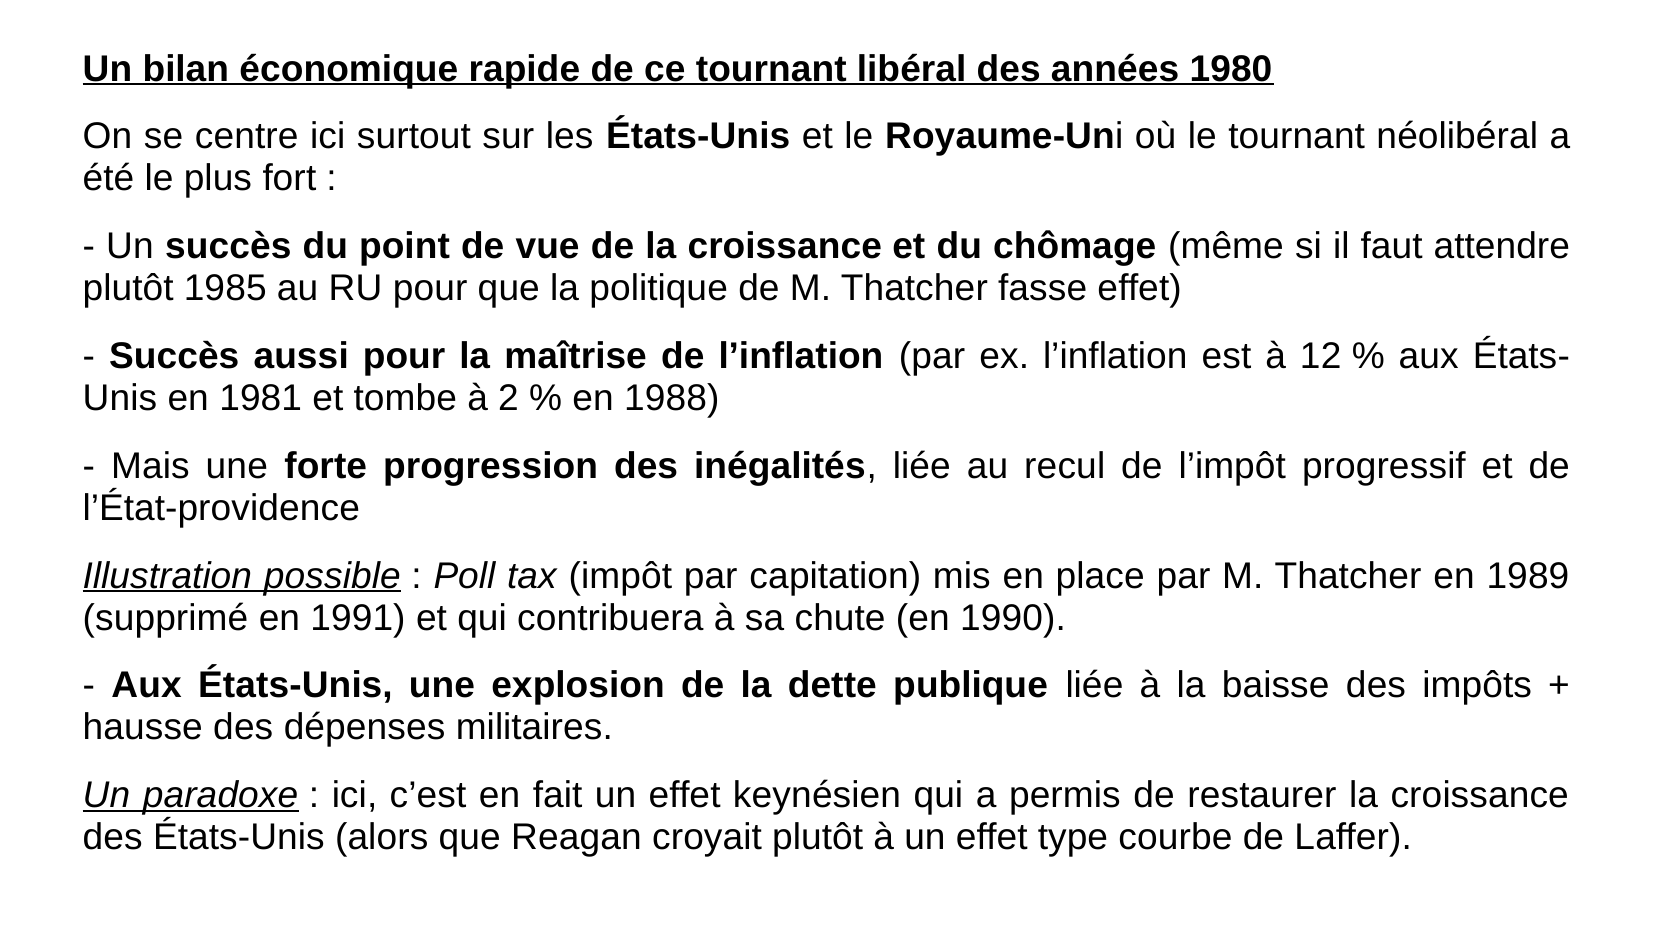

# Un bilan économique rapide de ce tournant libéral des années 1980
On se centre ici surtout sur les États-Unis et le Royaume-Uni où le tournant néolibéral a été le plus fort :
- Un succès du point de vue de la croissance et du chômage (même si il faut attendre plutôt 1985 au RU pour que la politique de M. Thatcher fasse effet)
- Succès aussi pour la maîtrise de l’inflation (par ex. l’inflation est à 12 % aux États-Unis en 1981 et tombe à 2 % en 1988)
- Mais une forte progression des inégalités, liée au recul de l’impôt progressif et de l’État-providence
Illustration possible : Poll tax (impôt par capitation) mis en place par M. Thatcher en 1989 (supprimé en 1991) et qui contribuera à sa chute (en 1990).
- Aux États-Unis, une explosion de la dette publique liée à la baisse des impôts + hausse des dépenses militaires.
Un paradoxe : ici, c’est en fait un effet keynésien qui a permis de restaurer la croissance des États-Unis (alors que Reagan croyait plutôt à un effet type courbe de Laffer).